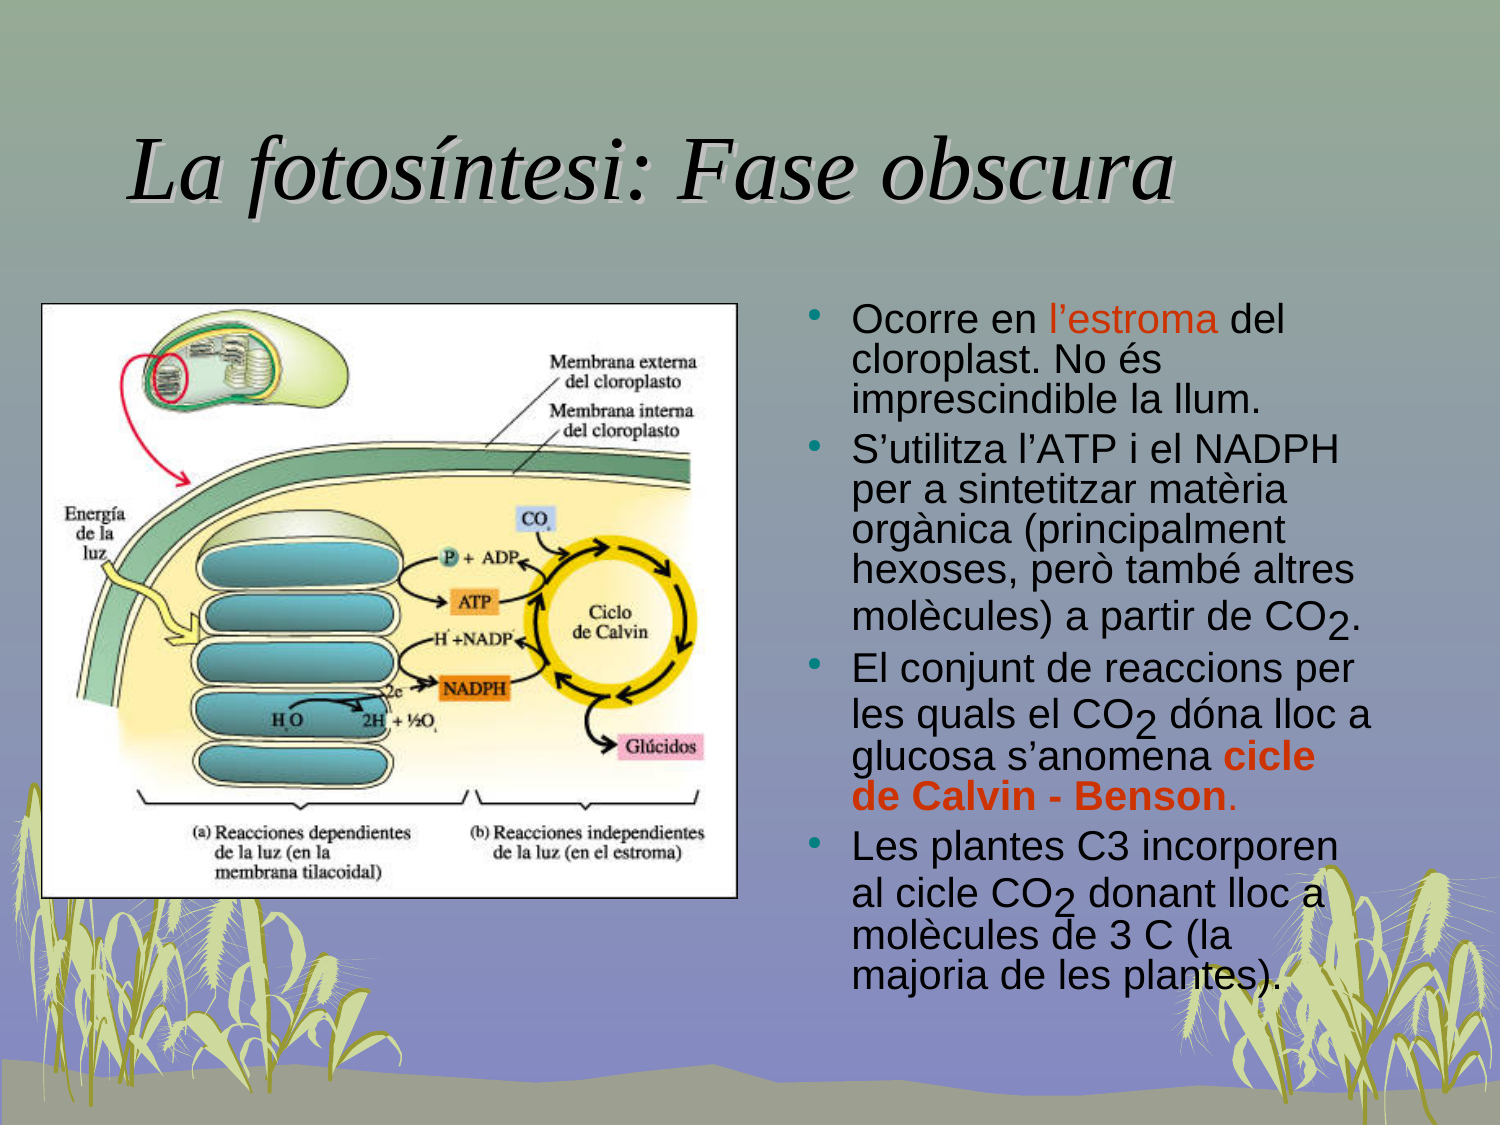

# La fotosíntesi: Fase obscura
Ocorre en l’estroma del cloroplast. No és imprescindible la llum.
S’utilitza l’ATP i el NADPH per a sintetitzar matèria orgànica (principalment hexoses, però també altres molècules) a partir de CO2.
El conjunt de reaccions per les quals el CO2 dóna lloc a glucosa s’anomena cicle de Calvin - Benson.
Les plantes C3 incorporen al cicle CO2 donant lloc a molècules de 3 C (la majoria de les plantes).